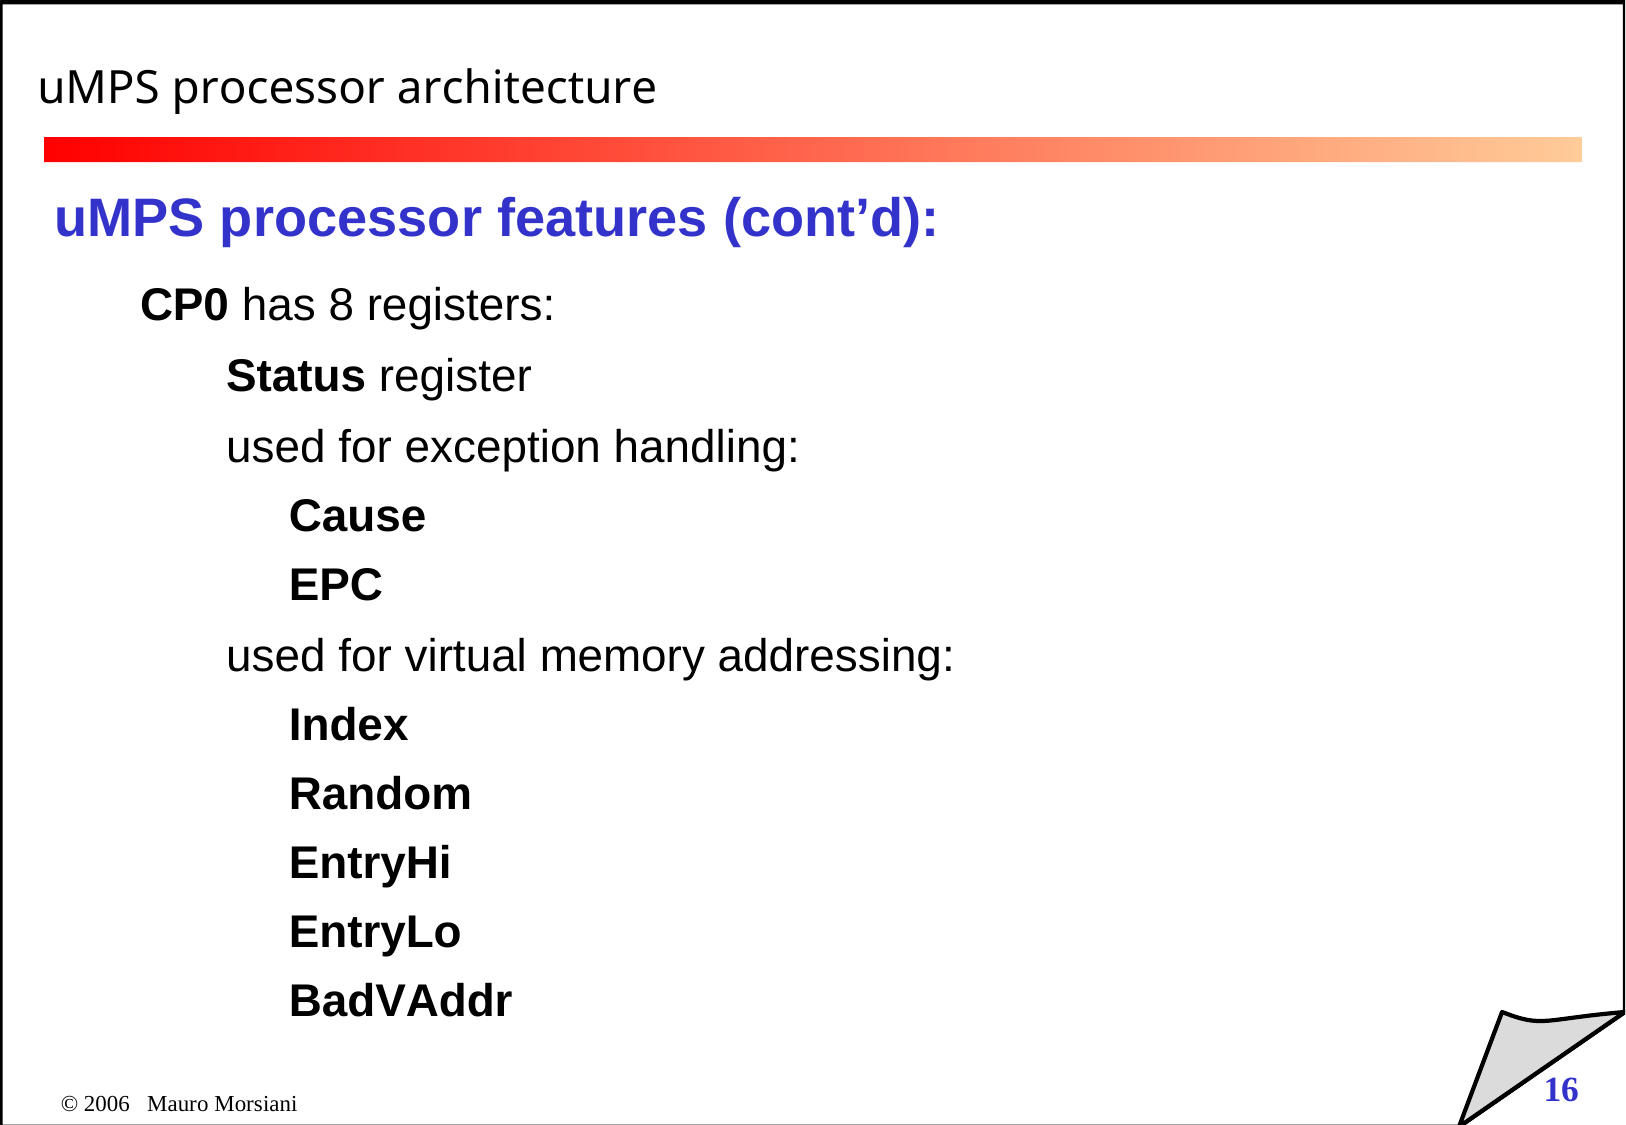

# uMPS processor architecture
uMPS processor features (cont’d):
CP0 has 8 registers:
Status register
used for exception handling:
Cause
EPC
used for virtual memory addressing:
Index
Random
EntryHi
EntryLo
BadVAddr